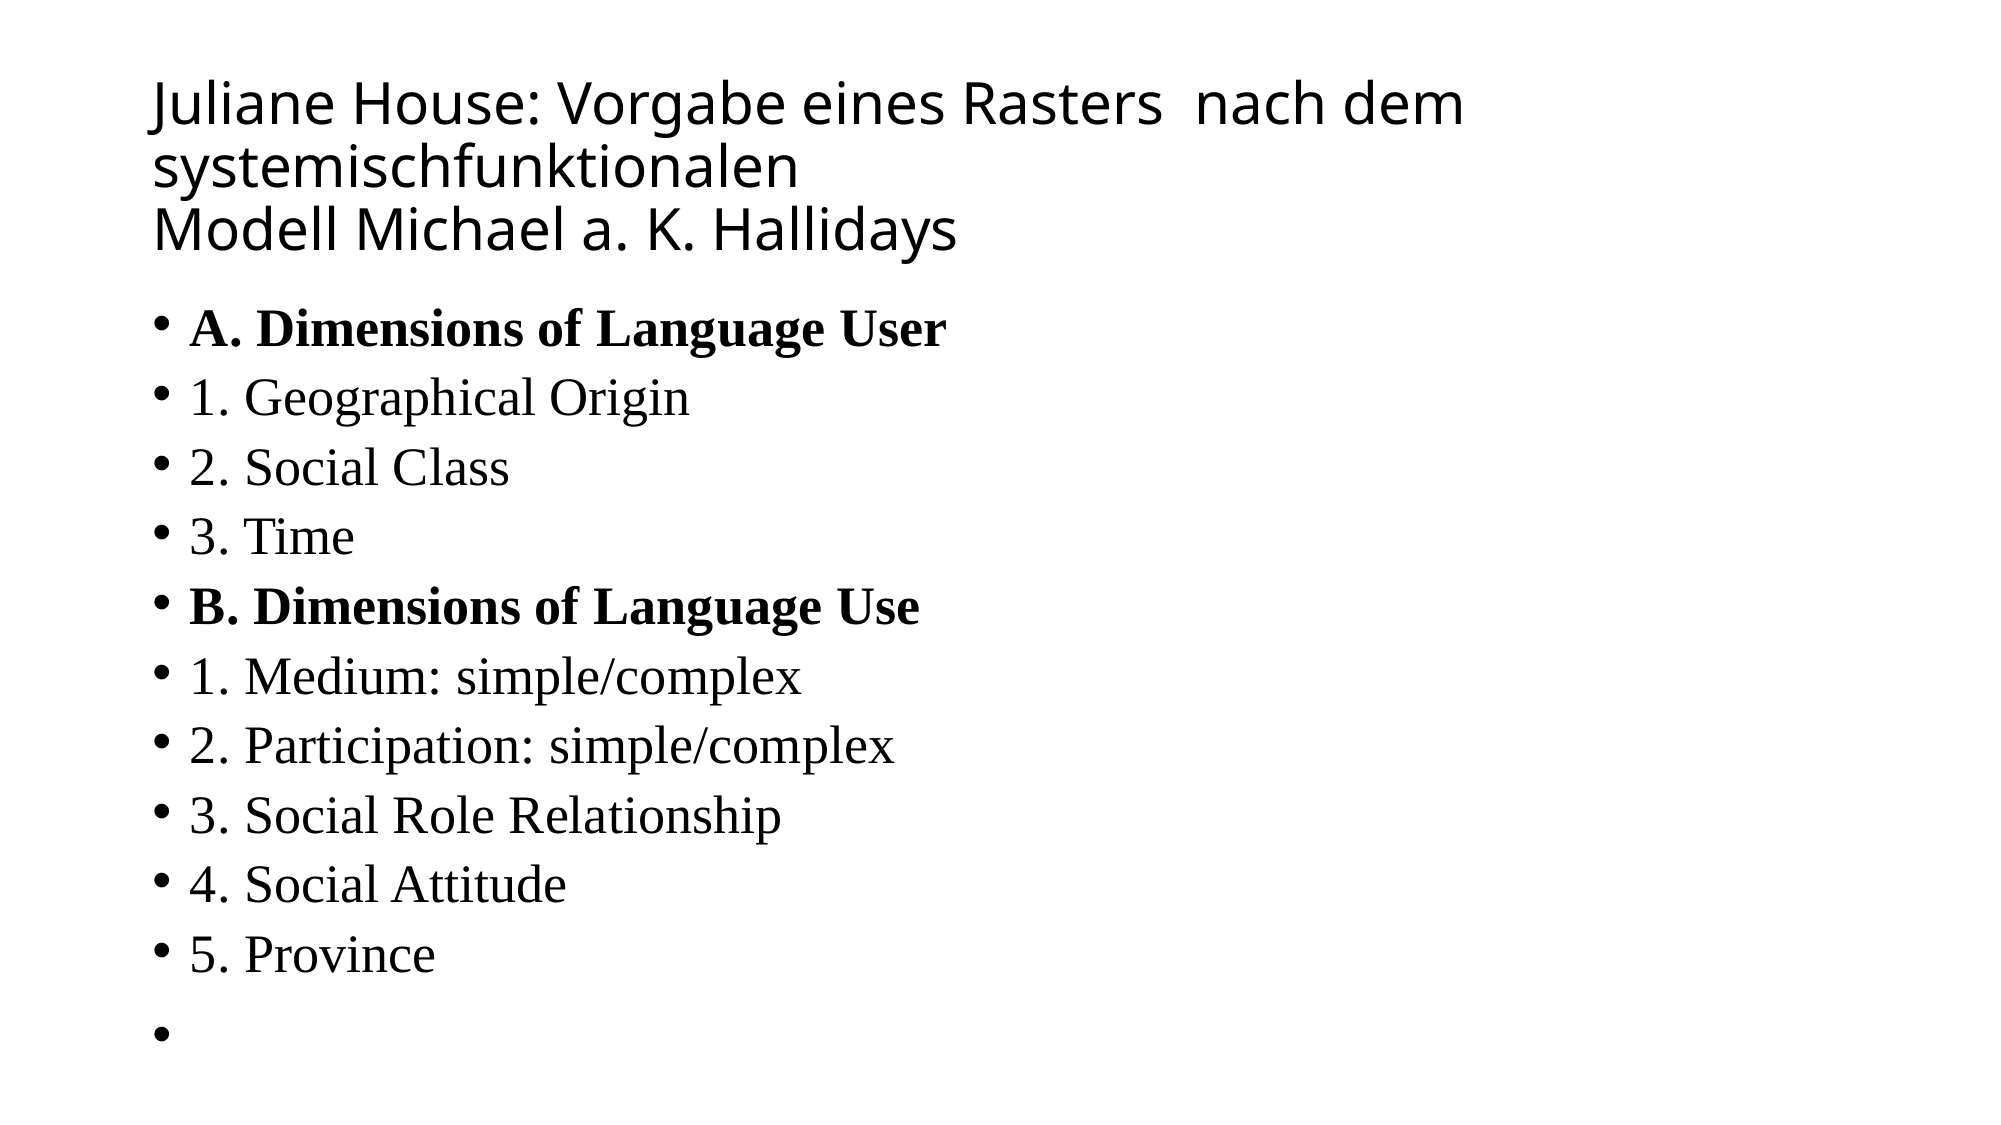

# Juliane House: Vorgabe eines Rasters nach dem systemischfunktionalen Modell Michael a. K. Hallidays
A. Dimensions of Language User
1. Geographical Origin
2. Social Class
3. Time
B. Dimensions of Language Use
1. Medium: simple/complex
2. Participation: simple/complex
3. Social Role Relationship
4. Social Attitude
5. Province